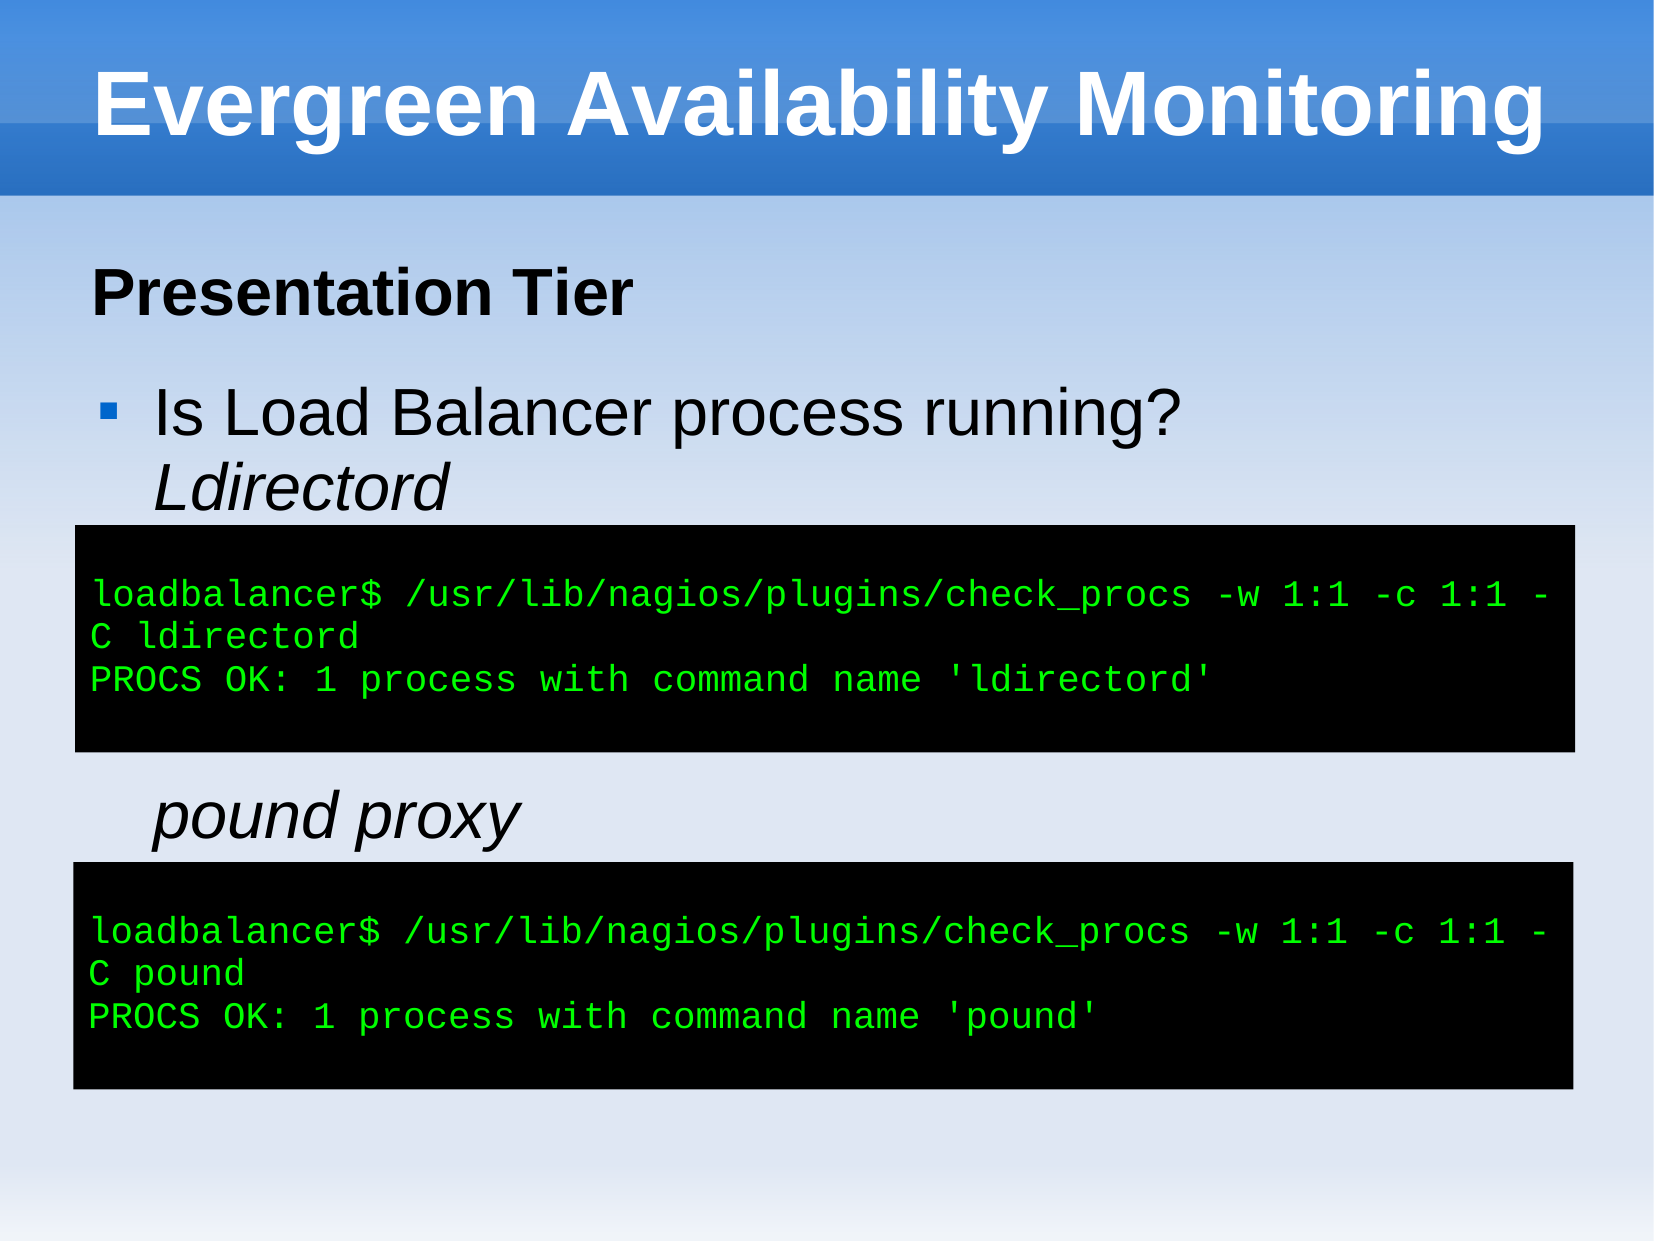

# Evergreen Availability Monitoring
Presentation Tier
Is Load Balancer process running?
Ldirectord
pound proxy
loadbalancer$ /usr/lib/nagios/plugins/check_procs -w 1:1 -c 1:1 -C ldirectord
PROCS OK: 1 process with command name 'ldirectord'
loadbalancer$ /usr/lib/nagios/plugins/check_procs -w 1:1 -c 1:1 -C pound
PROCS OK: 1 process with command name 'pound'